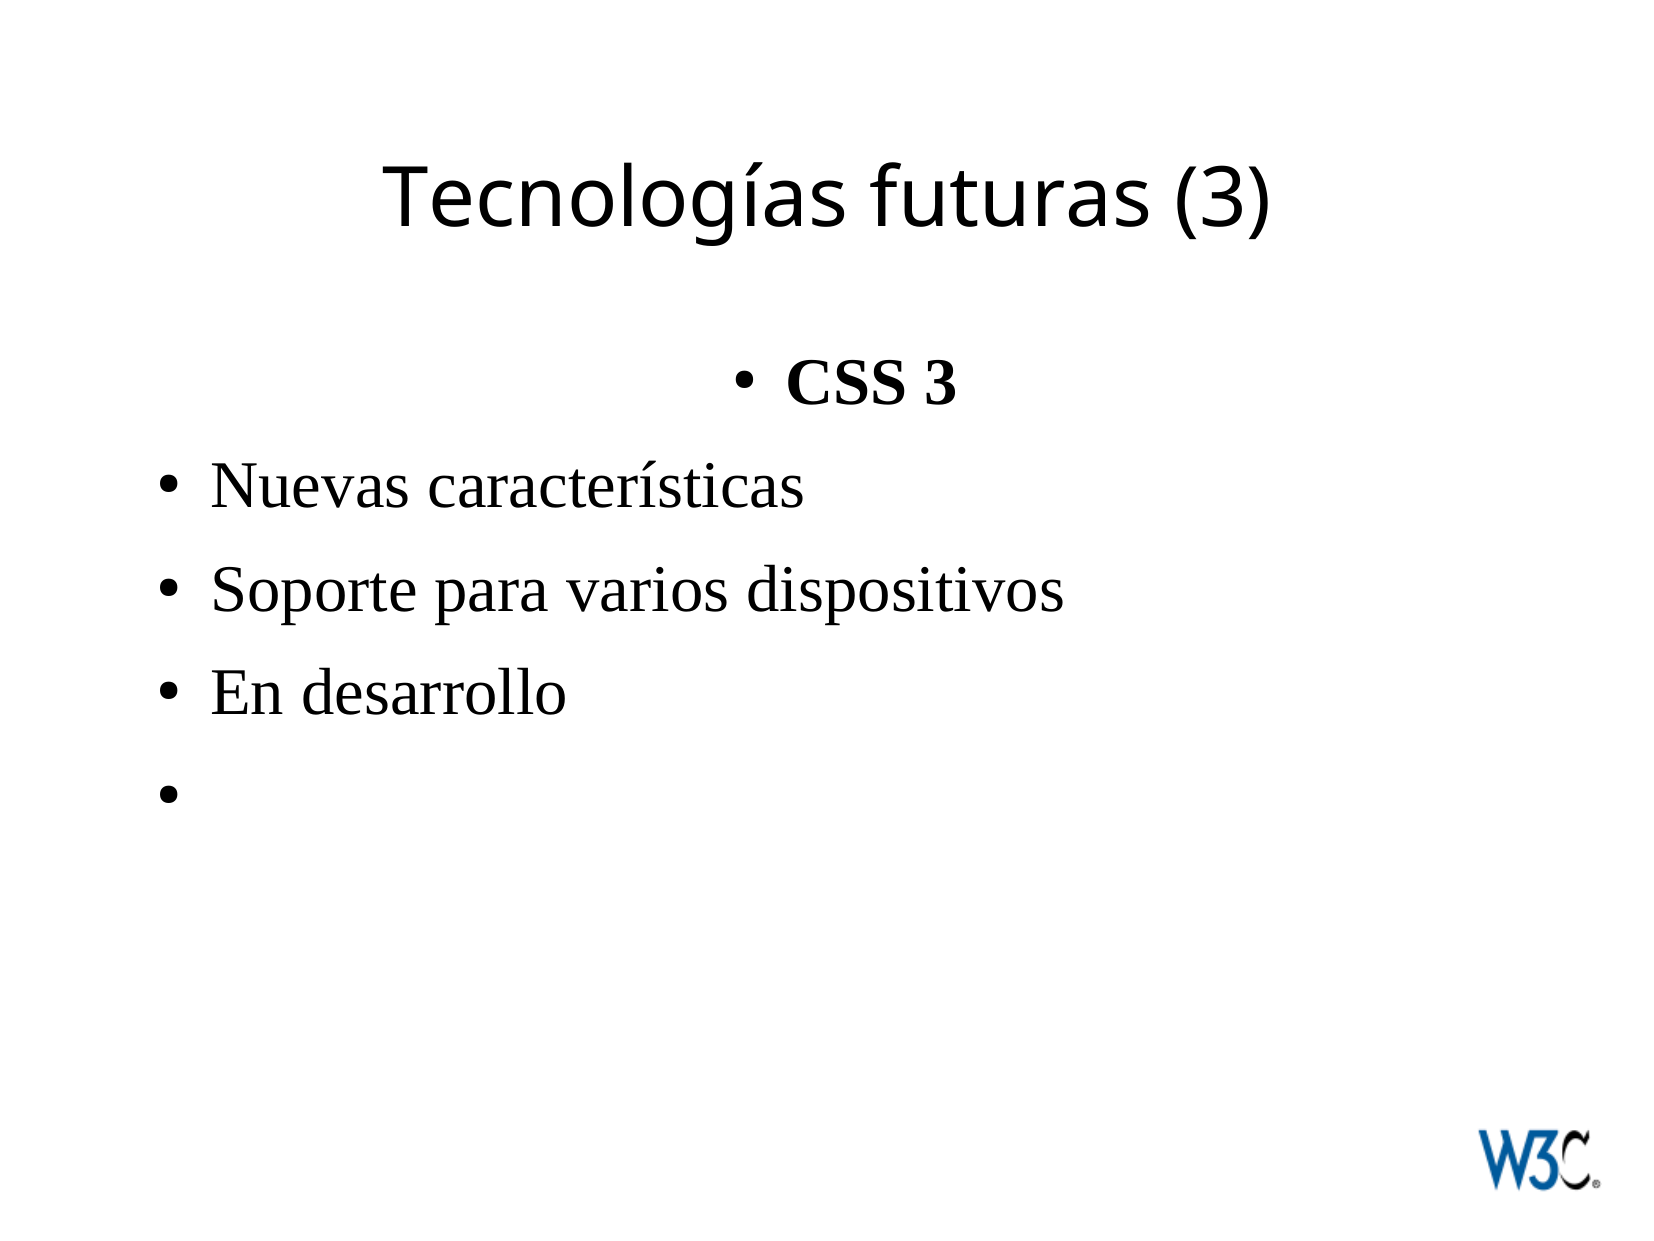

# Tecnologías futuras (3)
CSS 3
Nuevas características
Soporte para varios dispositivos
En desarrollo